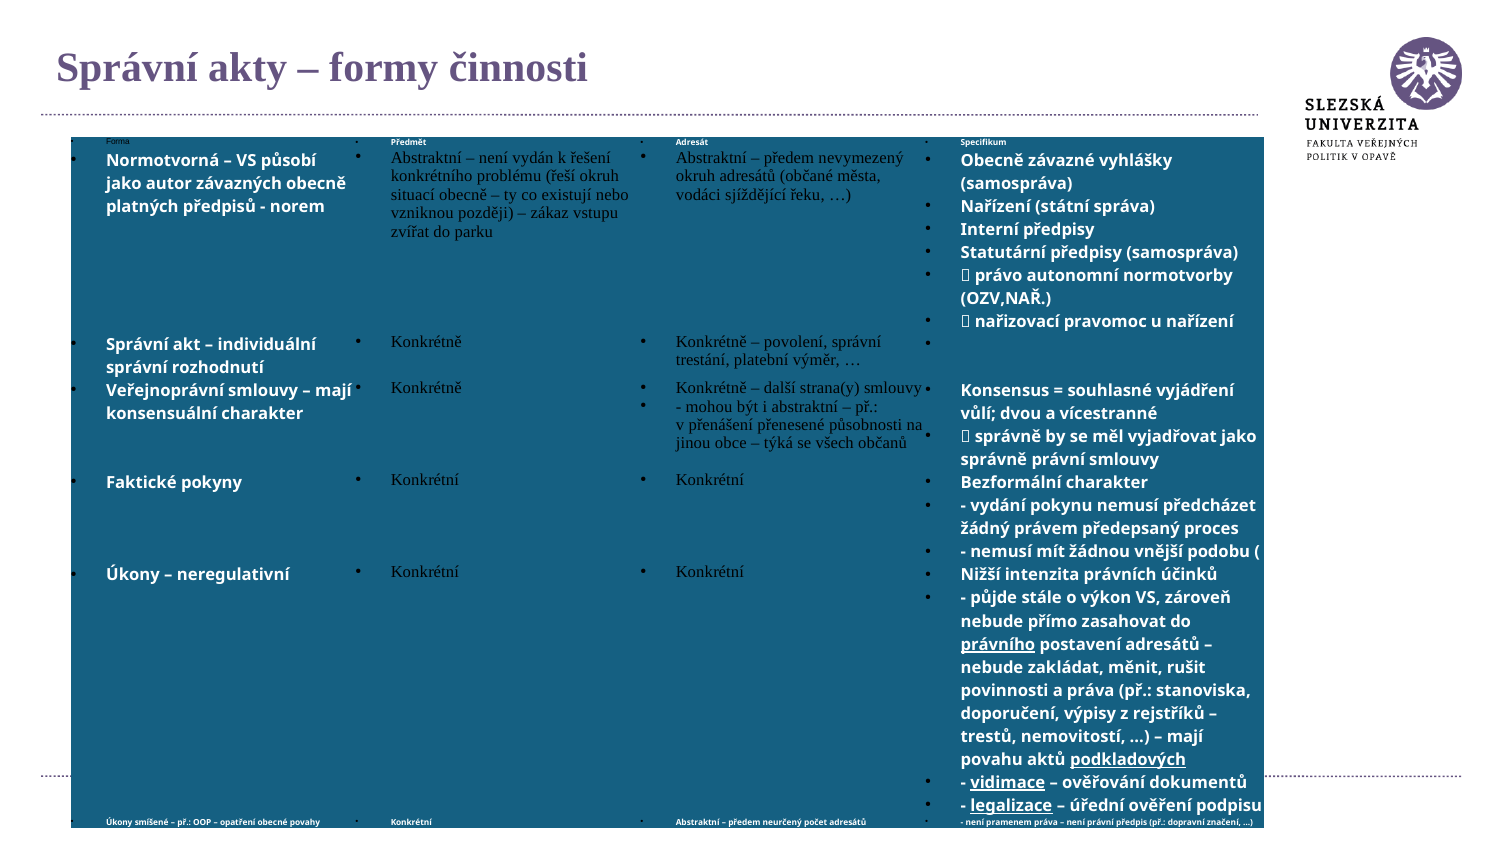

# Správní akty – formy činnosti
| Forma | Předmět | Adresát | Specifikum |
| --- | --- | --- | --- |
| Normotvorná – VS působí jako autor závazných obecně platných předpisů - norem | Abstraktní – není vydán k řešení konkrétního problému (řeší okruh situací obecně – ty co existují nebo vzniknou později) – zákaz vstupu zvířat do parku | Abstraktní – předem nevymezený okruh adresátů (občané města, vodáci sjíždějící řeku, …) | Obecně závazné vyhlášky (samospráva) Nařízení (státní správa) Interní předpisy Statutární předpisy (samospráva)  právo autonomní normotvorby (OZV,NAŘ.)  nařizovací pravomoc u nařízení |
| Správní akt – individuální správní rozhodnutí | Konkrétně | Konkrétně – povolení, správní trestání, platební výměr, … | |
| Veřejnoprávní smlouvy – mají konsensuální charakter | Konkrétně | Konkrétně – další strana(y) smlouvy - mohou být i abstraktní – př.: v přenášení přenesené působnosti na jinou obce – týká se všech občanů | Konsensus = souhlasné vyjádření vůlí; dvou a vícestranné  správně by se měl vyjadřovat jako správně právní smlouvy |
| Faktické pokyny | Konkrétní | Konkrétní | Bezformální charakter - vydání pokynu nemusí předcházet žádný právem předepsaný proces - nemusí mít žádnou vnější podobu ( |
| Úkony – neregulativní | Konkrétní | Konkrétní | Nižší intenzita právních účinků - půjde stále o výkon VS, zároveň nebude přímo zasahovat do právního postavení adresátů – nebude zakládat, měnit, rušit povinnosti a práva (př.: stanoviska, doporučení, výpisy z rejstříků – trestů, nemovitostí, …) – mají povahu aktů podkladových - vidimace – ověřování dokumentů - legalizace – úřední ověření podpisu |
| Úkony smíšené – př.: OOP – opatření obecné povahy | Konkrétní | Abstraktní – předem neurčený počet adresátů | - není pramenem práva – není právní předpis (př.: dopravní značení, …) |